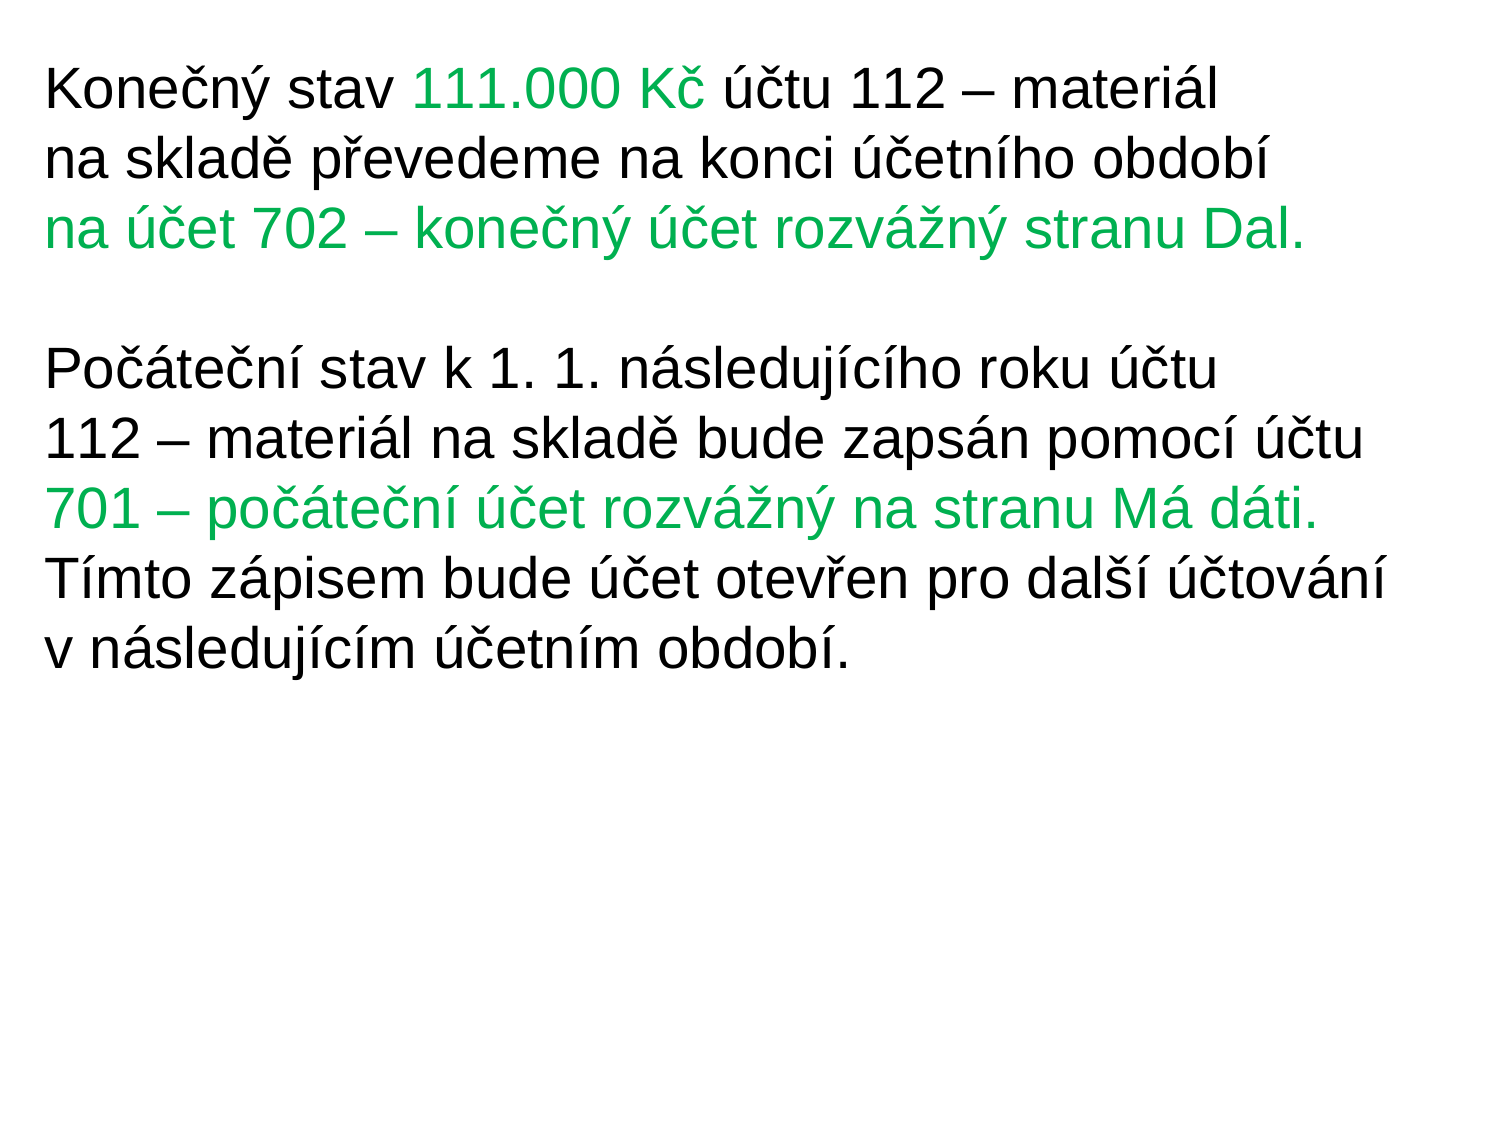

Konečný stav 111.000 Kč účtu 112 – materiál
na skladě převedeme na konci účetního období
na účet 702 – konečný účet rozvážný stranu Dal.
Počáteční stav k 1. 1. následujícího roku účtu
112 – materiál na skladě bude zapsán pomocí účtu 701 – počáteční účet rozvážný na stranu Má dáti.
Tímto zápisem bude účet otevřen pro další účtování
v následujícím účetním období.